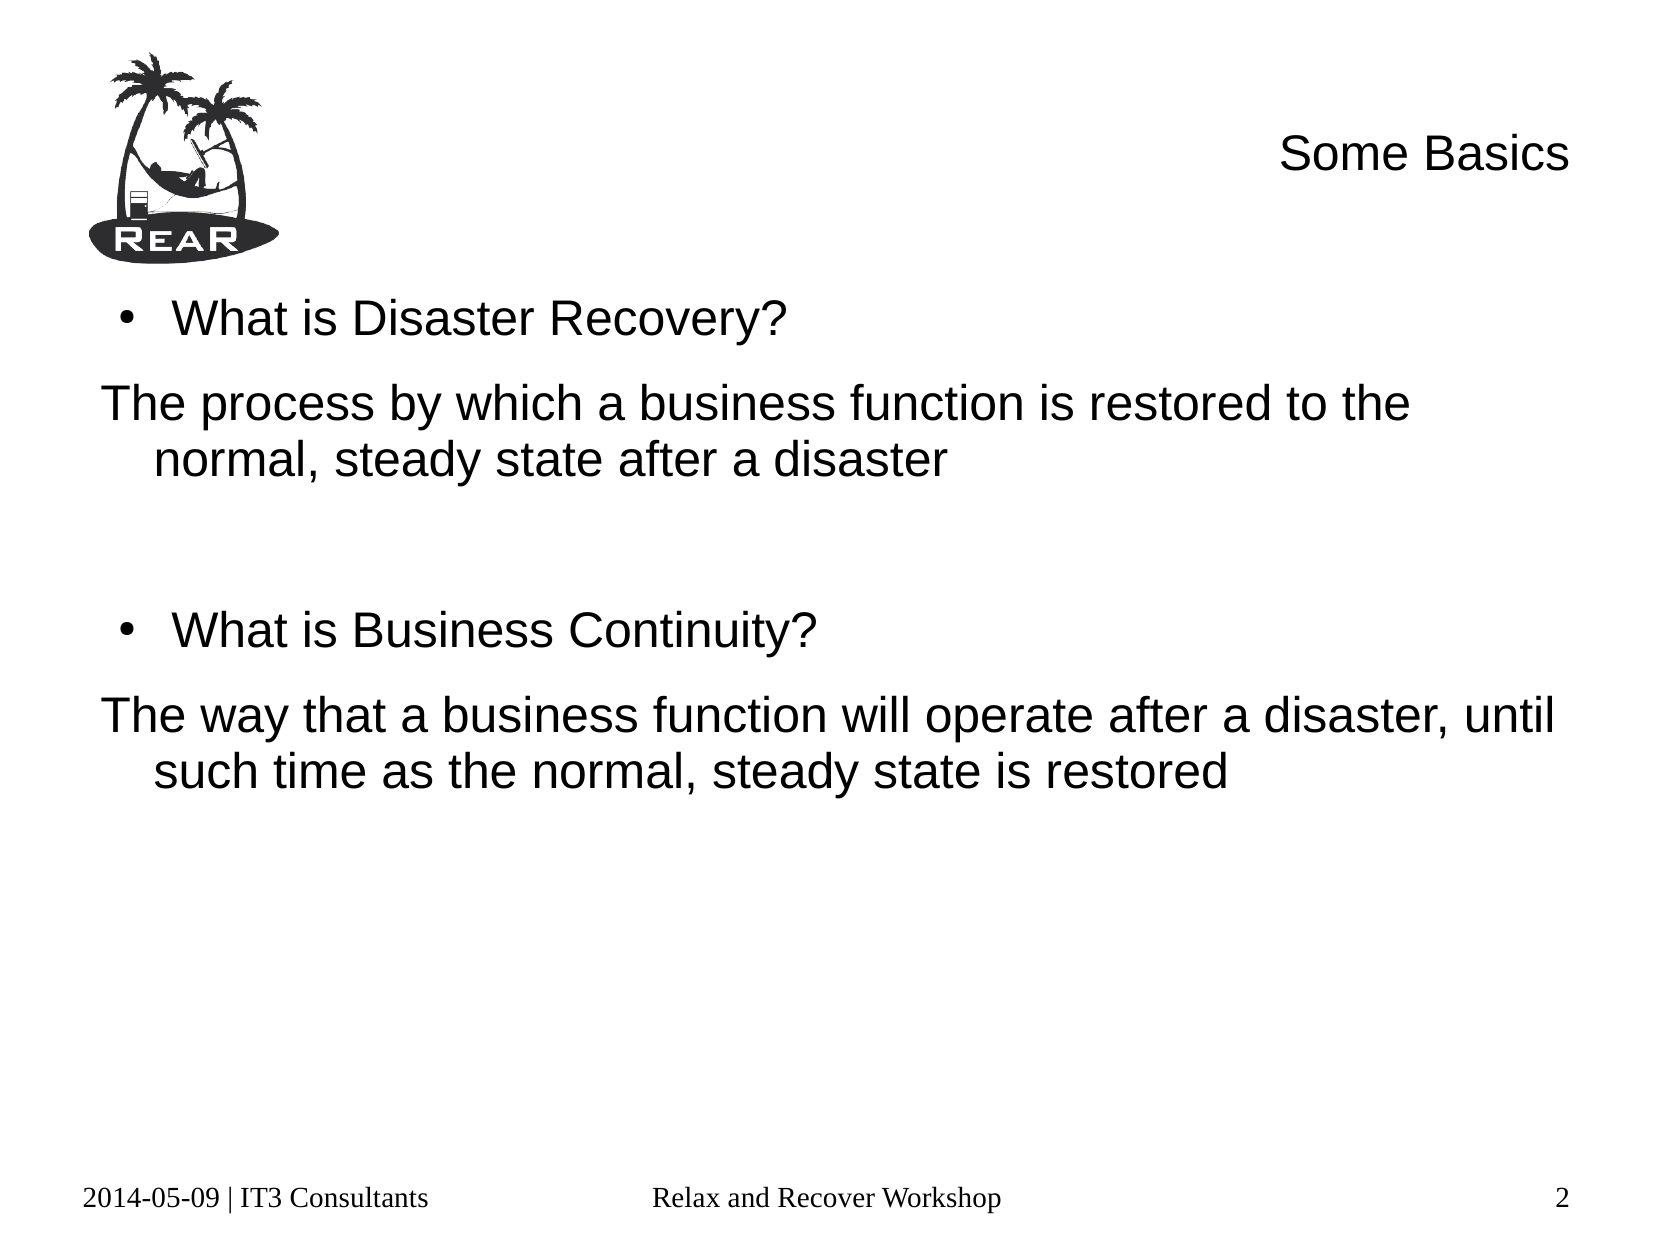

# Some Basics
What is Disaster Recovery?
The process by which a business function is restored to the normal, steady state after a disaster
What is Business Continuity?
The way that a business function will operate after a disaster, until such time as the normal, steady state is restored
2014-05-09 | IT3 Consultants
Relax and Recover Workshop
2